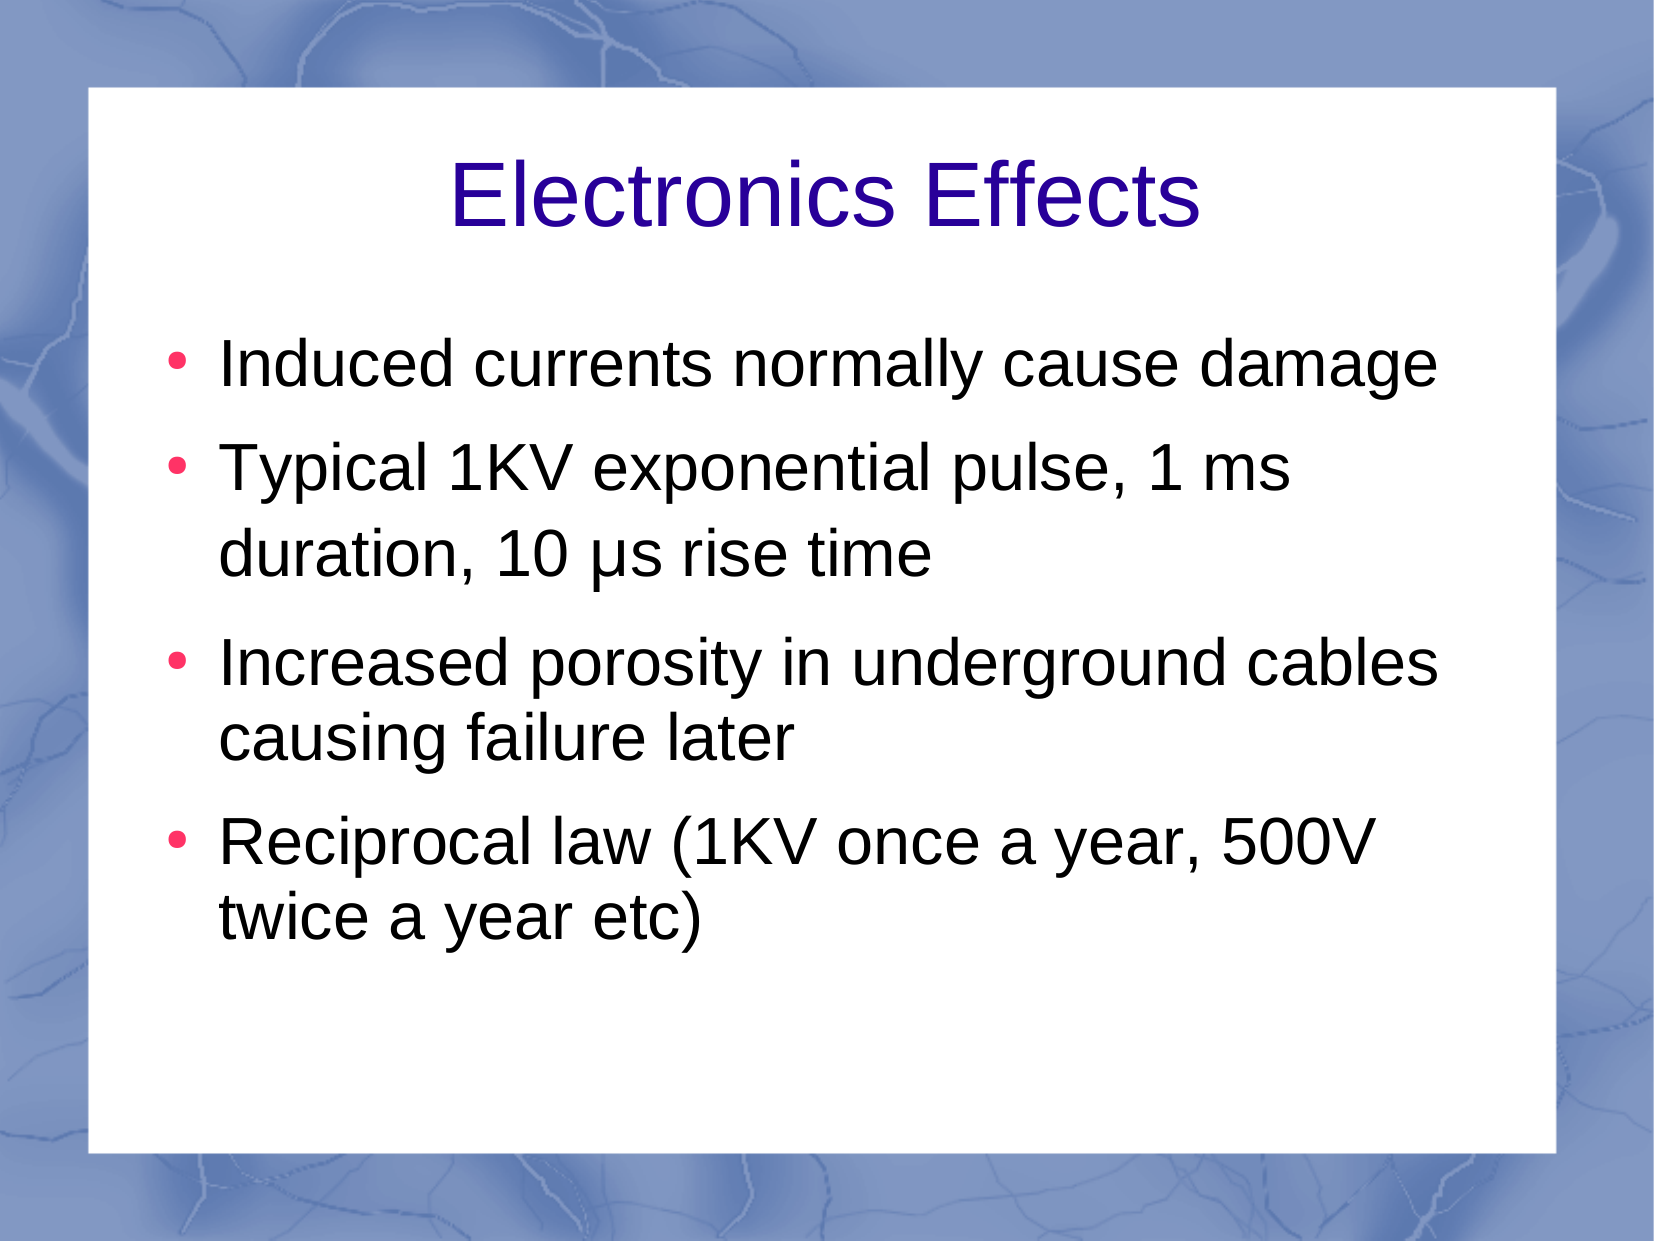

# Electronics Effects
Induced currents normally cause damage
Typical 1KV exponential pulse, 1 ms duration, 10 µs rise time
Increased porosity in underground cables causing failure later
Reciprocal law (1KV once a year, 500V twice a year etc)